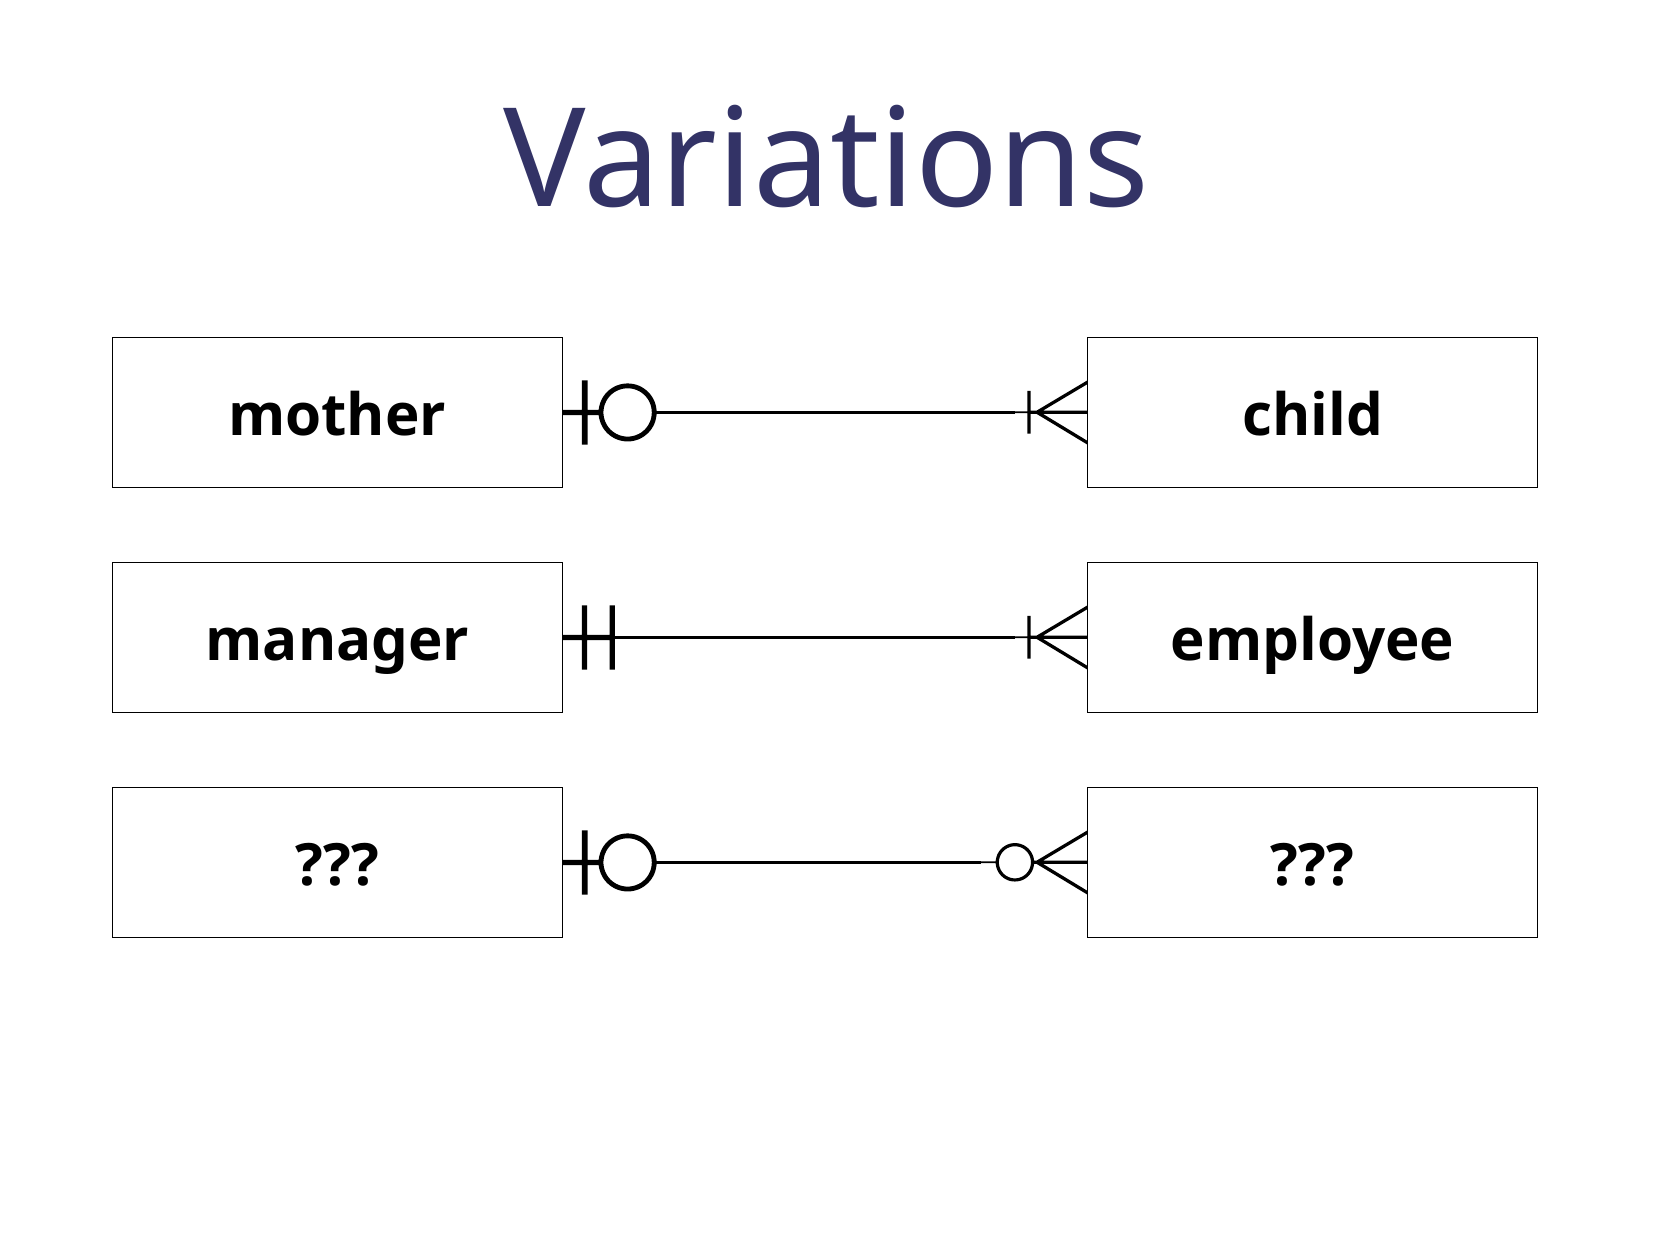

# Variations
mother
child
manager
employee
???
???